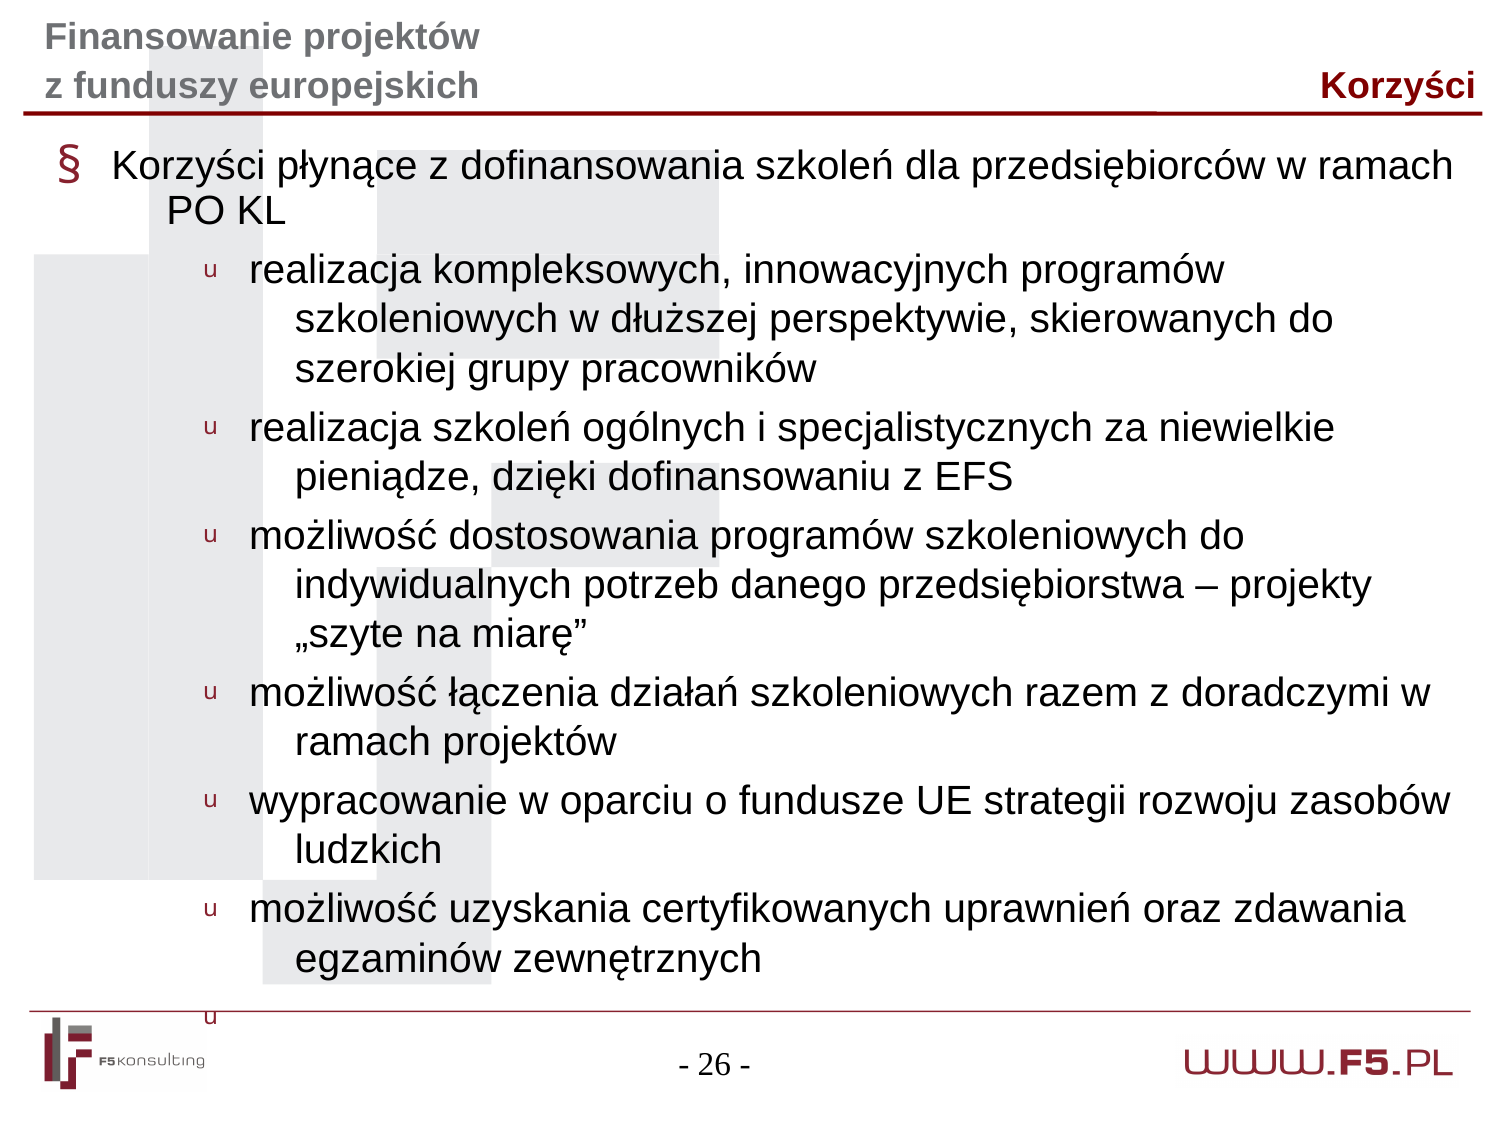

Finansowanie projektów
z funduszy europejskich Korzyści
# Korzyści płynące z dofinansowania szkoleń dla przedsiębiorców w ramach PO KL
realizacja kompleksowych, innowacyjnych programów szkoleniowych w dłuższej perspektywie, skierowanych do szerokiej grupy pracowników
realizacja szkoleń ogólnych i specjalistycznych za niewielkie pieniądze, dzięki dofinansowaniu z EFS
możliwość dostosowania programów szkoleniowych do indywidualnych potrzeb danego przedsiębiorstwa – projekty „szyte na miarę”
możliwość łączenia działań szkoleniowych razem z doradczymi w ramach projektów
wypracowanie w oparciu o fundusze UE strategii rozwoju zasobów ludzkich
możliwość uzyskania certyfikowanych uprawnień oraz zdawania egzaminów zewnętrznych